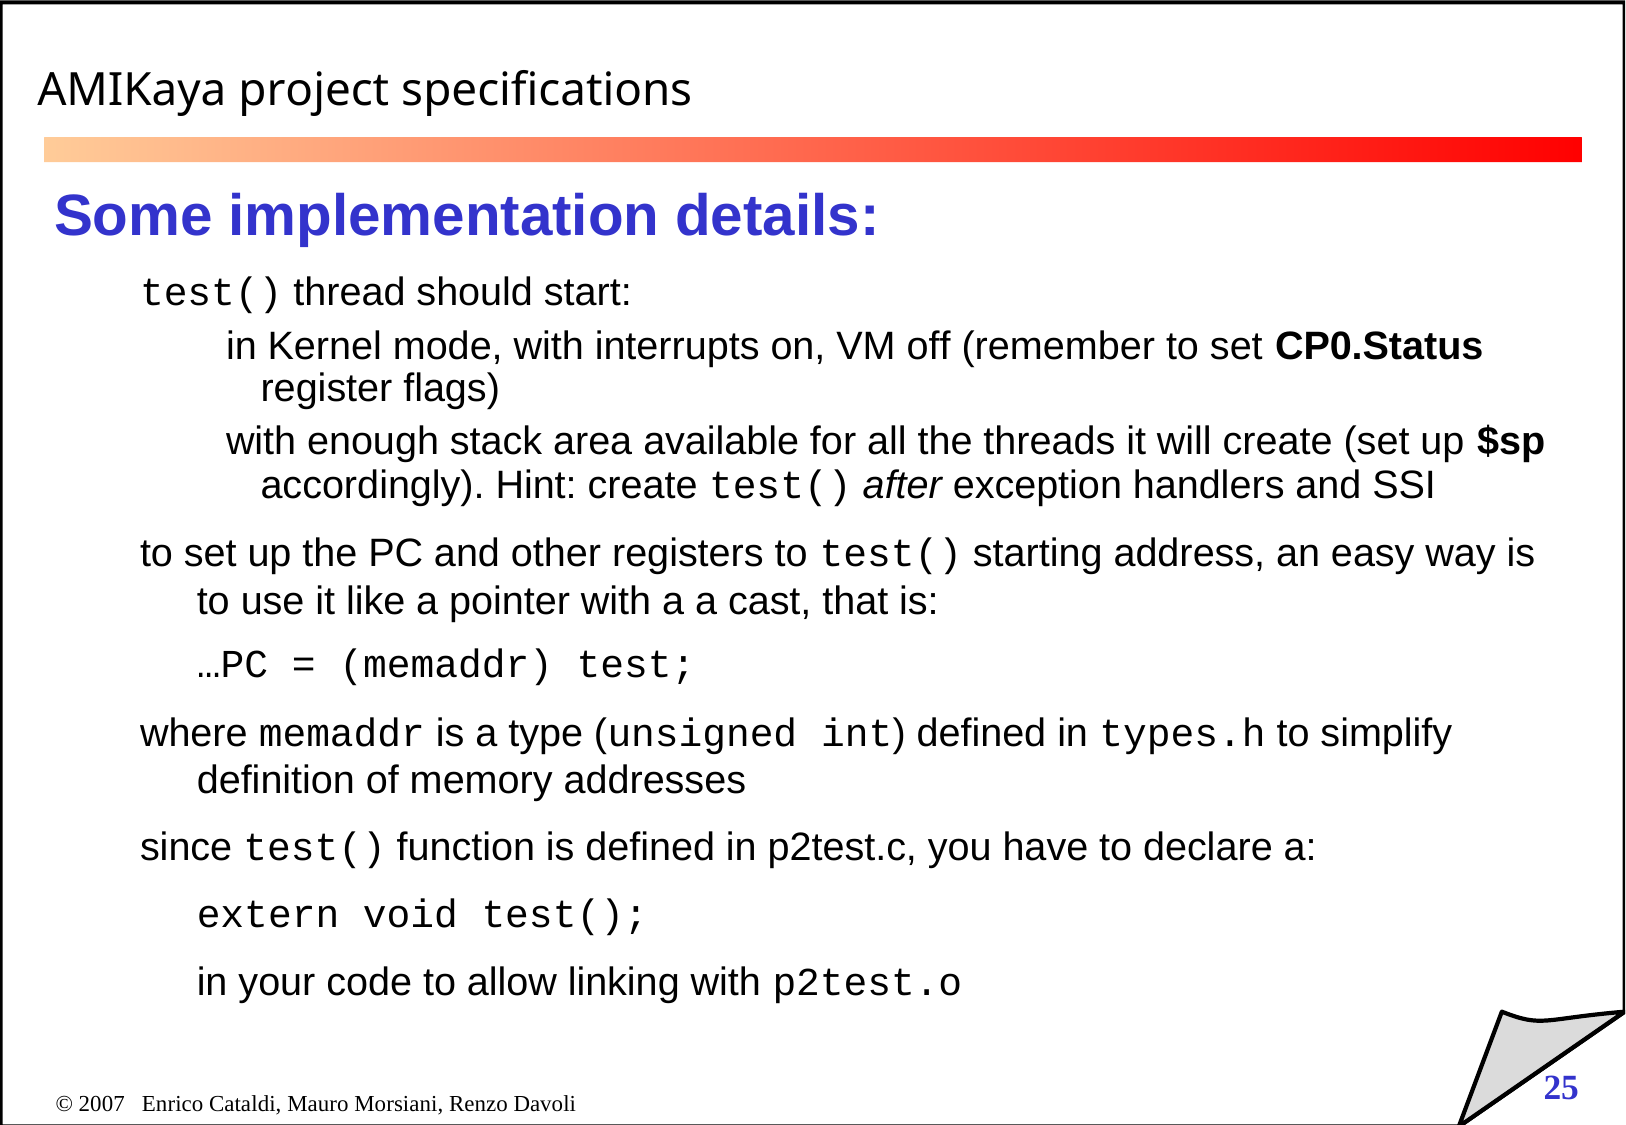

# AMIKaya project specifications
Some implementation details:
test() thread should start:
in Kernel mode, with interrupts on, VM off (remember to set CP0.Status register flags)
with enough stack area available for all the threads it will create (set up $sp accordingly). Hint: create test() after exception handlers and SSI
to set up the PC and other registers to test() starting address, an easy way is to use it like a pointer with a a cast, that is:
	…PC = (memaddr) test;
where memaddr is a type (unsigned int) defined in types.h to simplify definition of memory addresses
since test() function is defined in p2test.c, you have to declare a:
	extern void test();
	in your code to allow linking with p2test.o